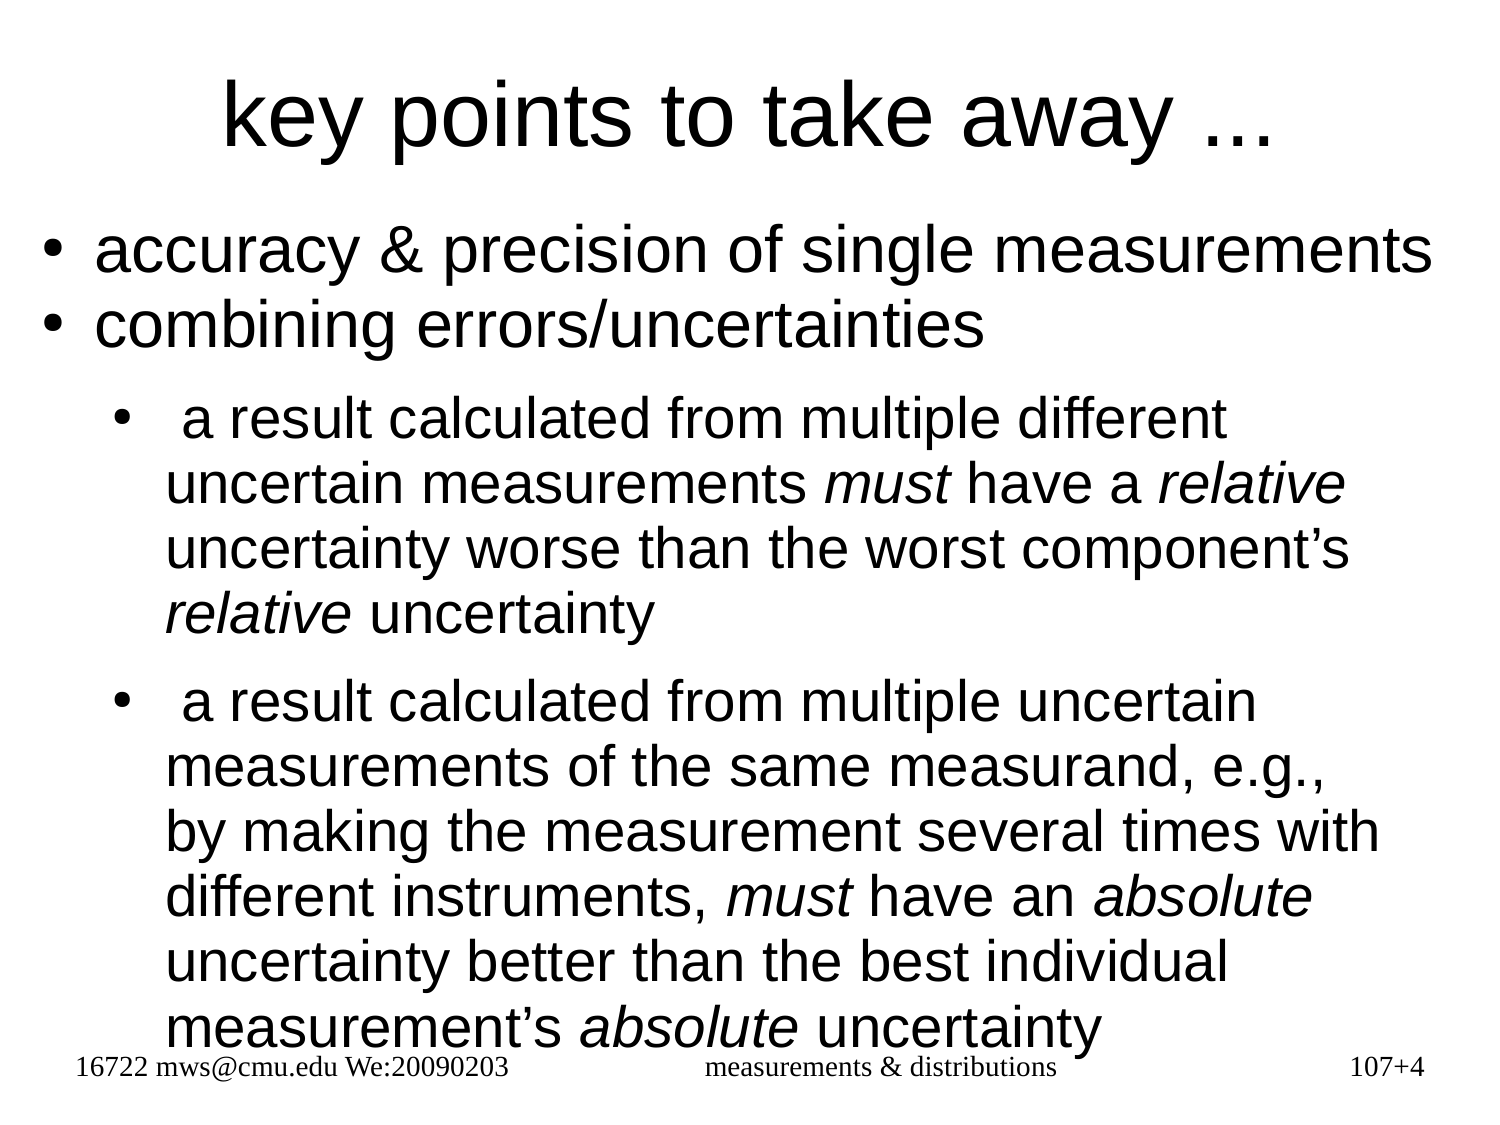

# key points to take away ...
accuracy & precision of single measurements
combining errors/uncertainties
 a result calculated from multiple different uncertain measurements must have a relative uncertainty worse than the worst component’s relative uncertainty
 a result calculated from multiple uncertain measurements of the same measurand, e.g.,
by making the measurement several times with different instruments, must have an absolute uncertainty better than the best individual measurement’s absolute uncertainty
16722 mws@cmu.edu We:20090203
measurements & distributions
4